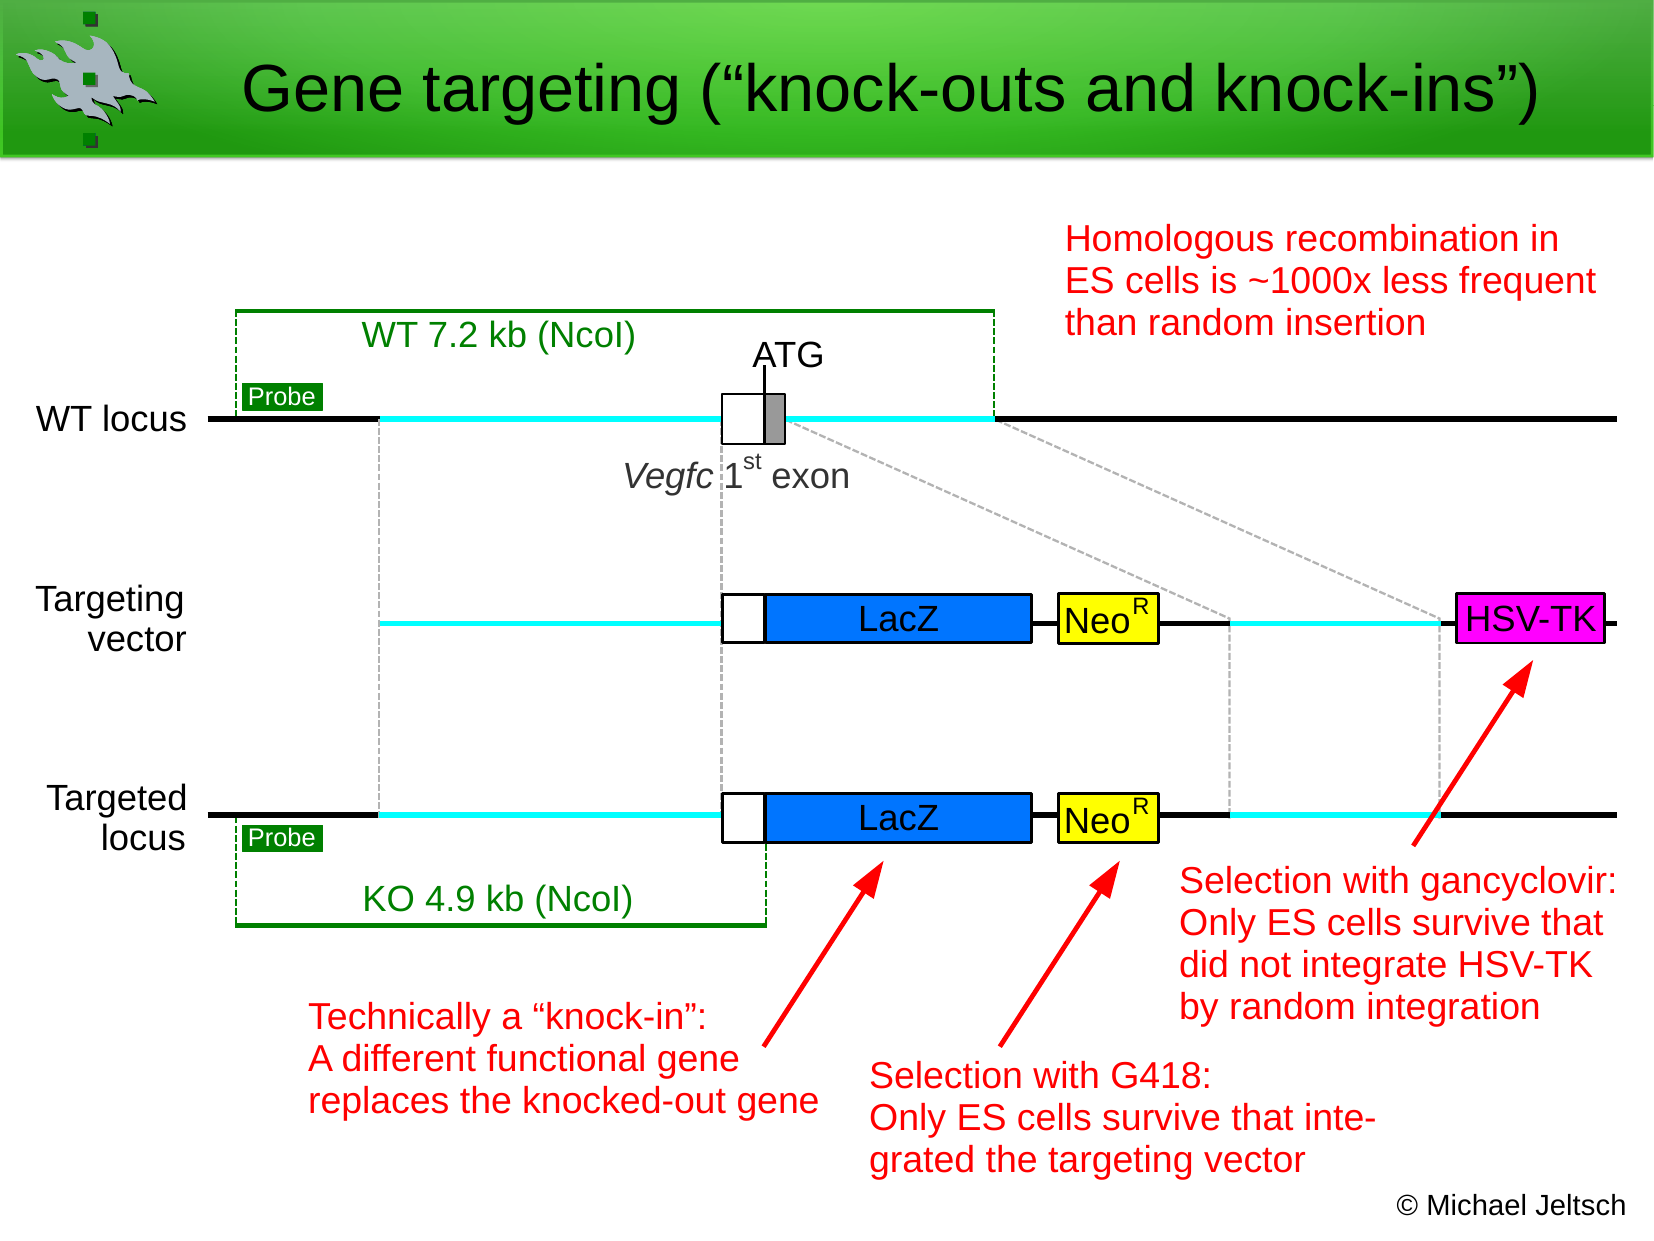

# Gene targeting (“knock-outs and knock-ins”)
Homologous recombination in
ES cells is ~1000x less frequent
than random insertion
Selection with gancyclovir:
Only ES cells survive that
did not integrate HSV-TK
by random integration
Technically a “knock-in”:
A different functional gene
replaces the knocked-out gene
Selection with G418:
Only ES cells survive that inte-
grated the targeting vector